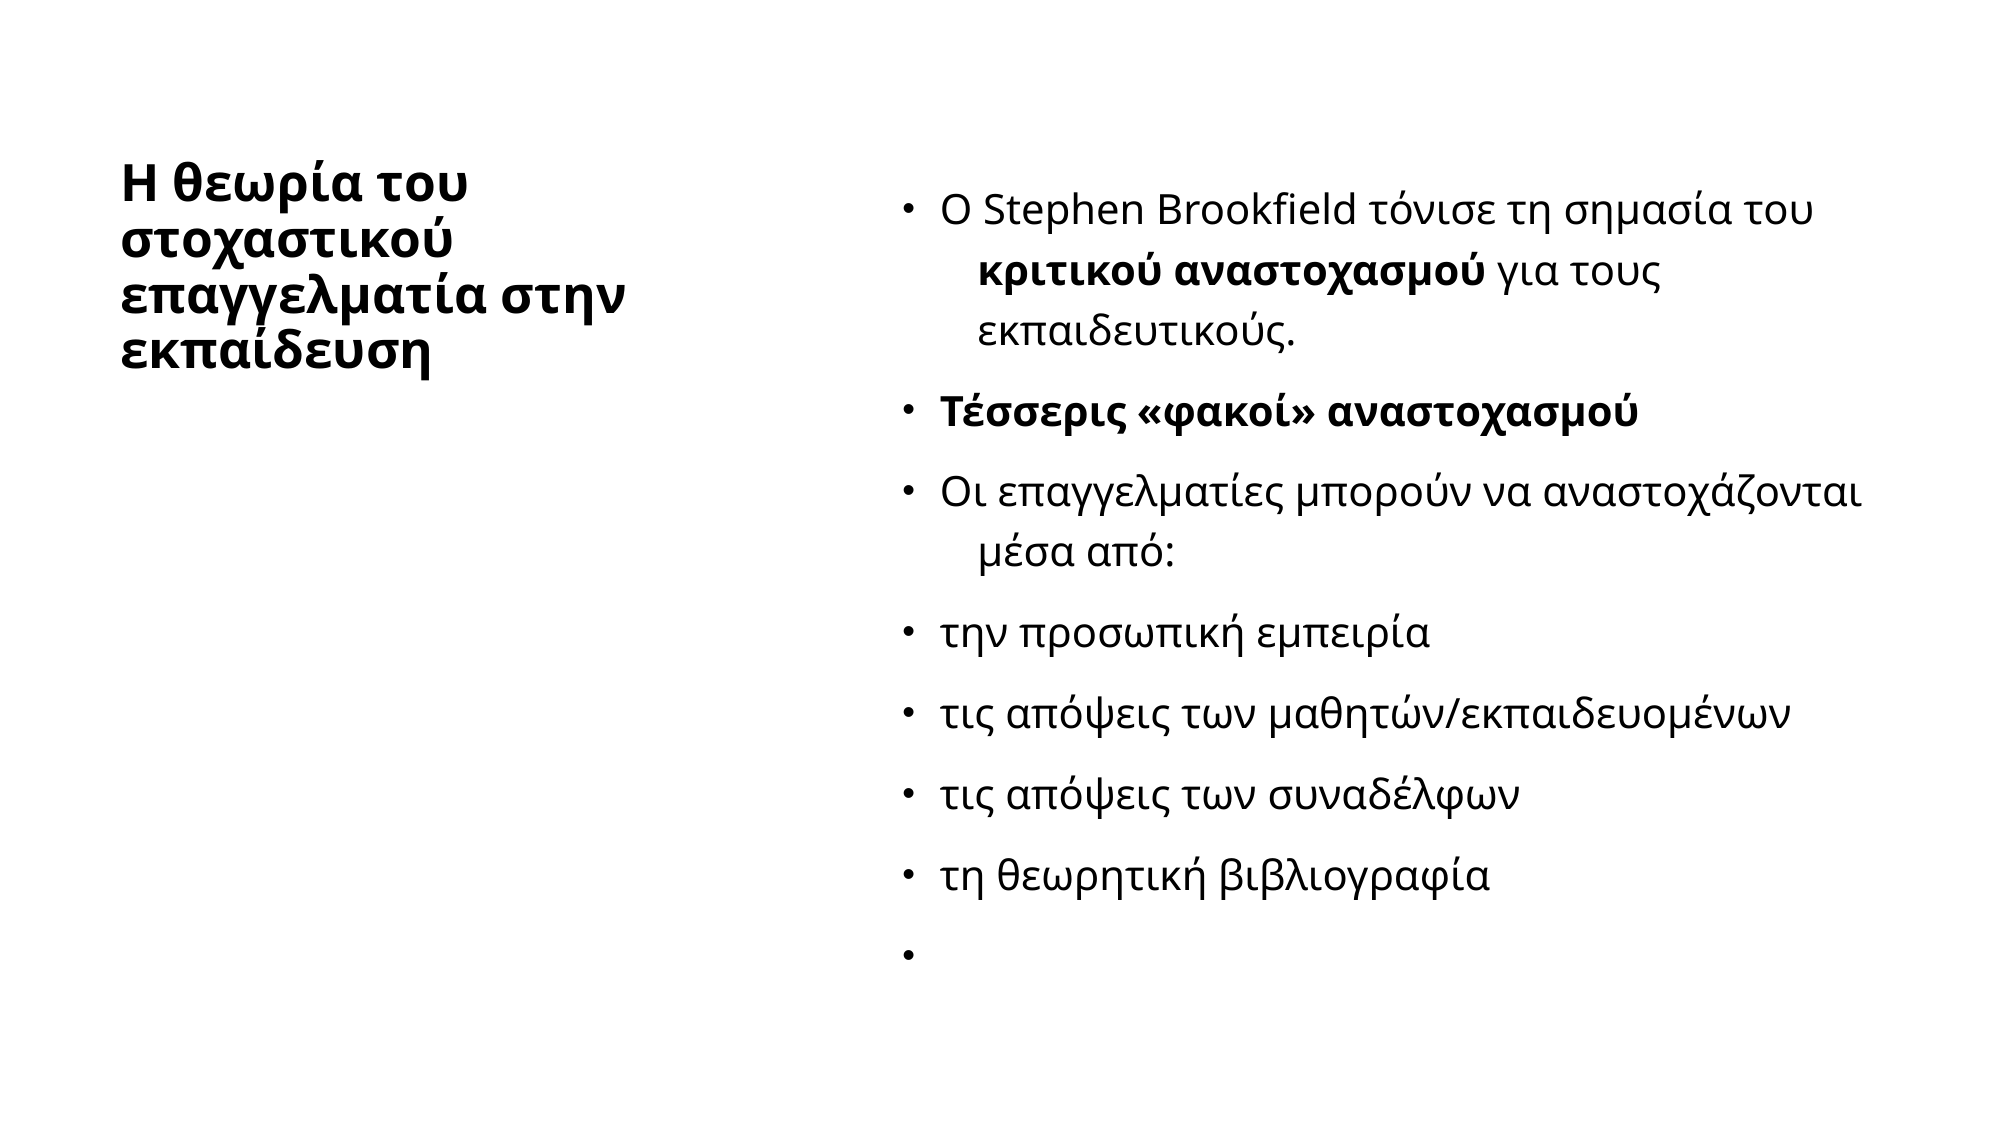

# Η θεωρία του στοχαστικού επαγγελματία στην εκπαίδευση
Ο Stephen Brookfield τόνισε τη σημασία του κριτικού αναστοχασμού για τους εκπαιδευτικούς.
Τέσσερις «φακοί» αναστοχασμού
Οι επαγγελματίες μπορούν να αναστοχάζονται μέσα από:
την προσωπική εμπειρία
τις απόψεις των μαθητών/εκπαιδευομένων
τις απόψεις των συναδέλφων
τη θεωρητική βιβλιογραφία